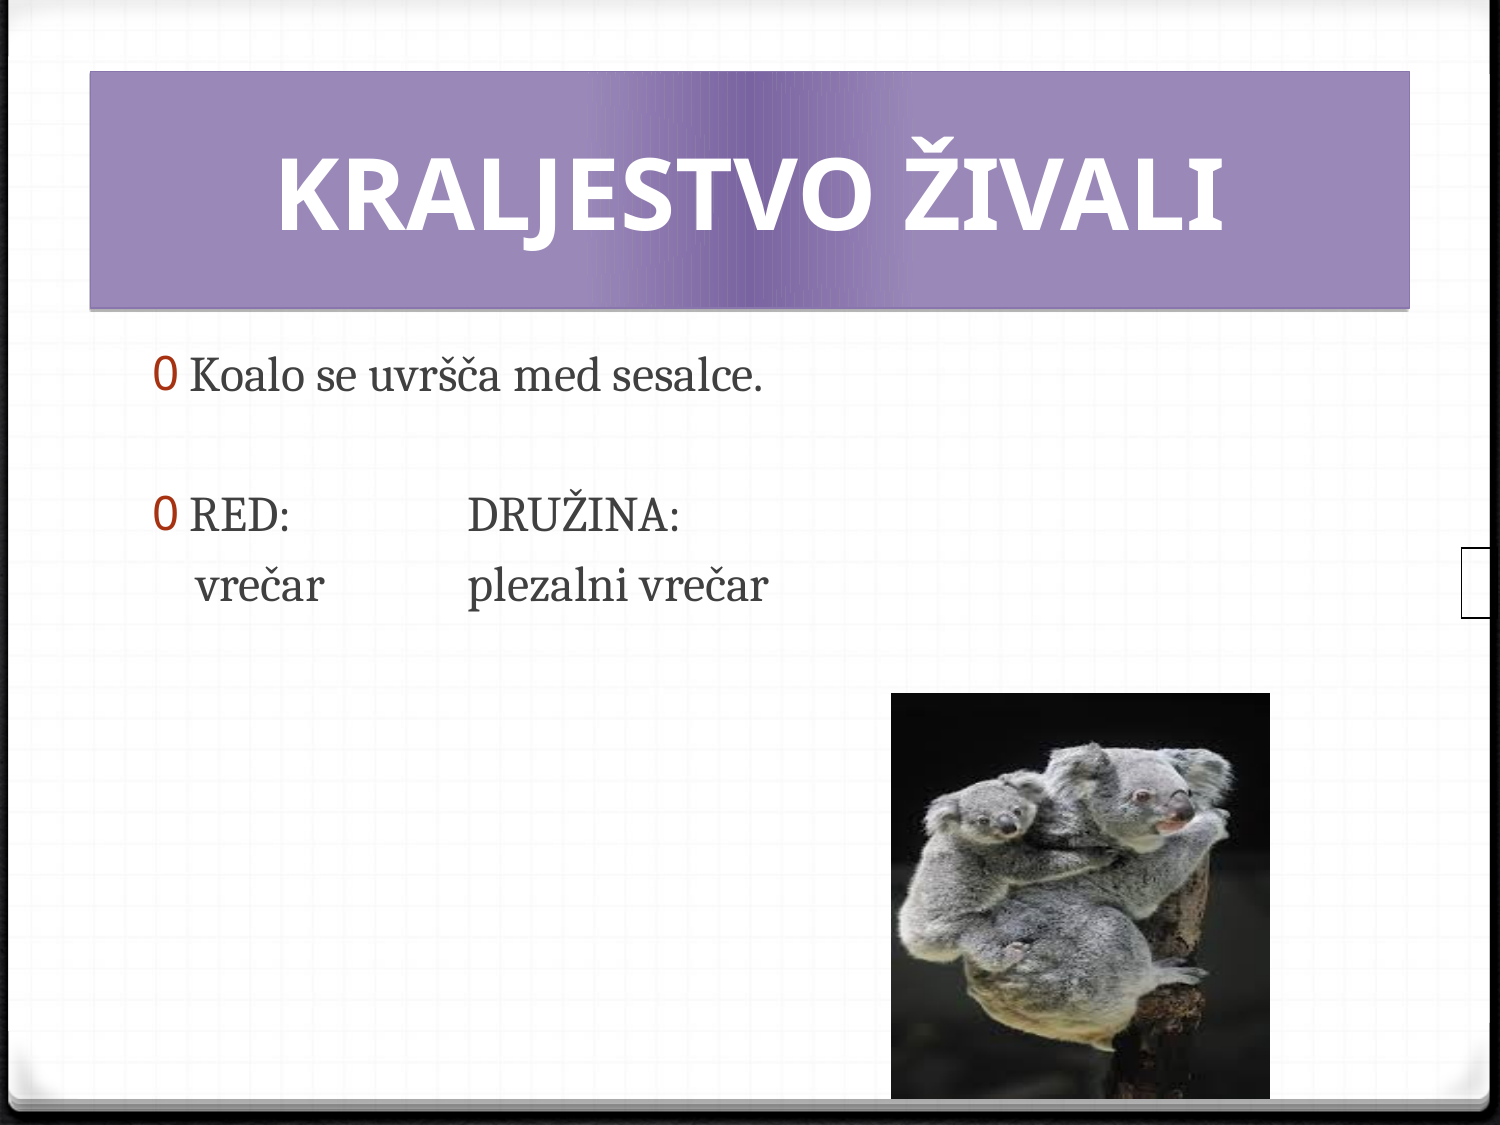

# KRALJESTVO ŽIVALI
Koalo se uvršča med sesalce.
RED: DRUŽINA:
 vrečar plezalni vrečar
| |
| --- |